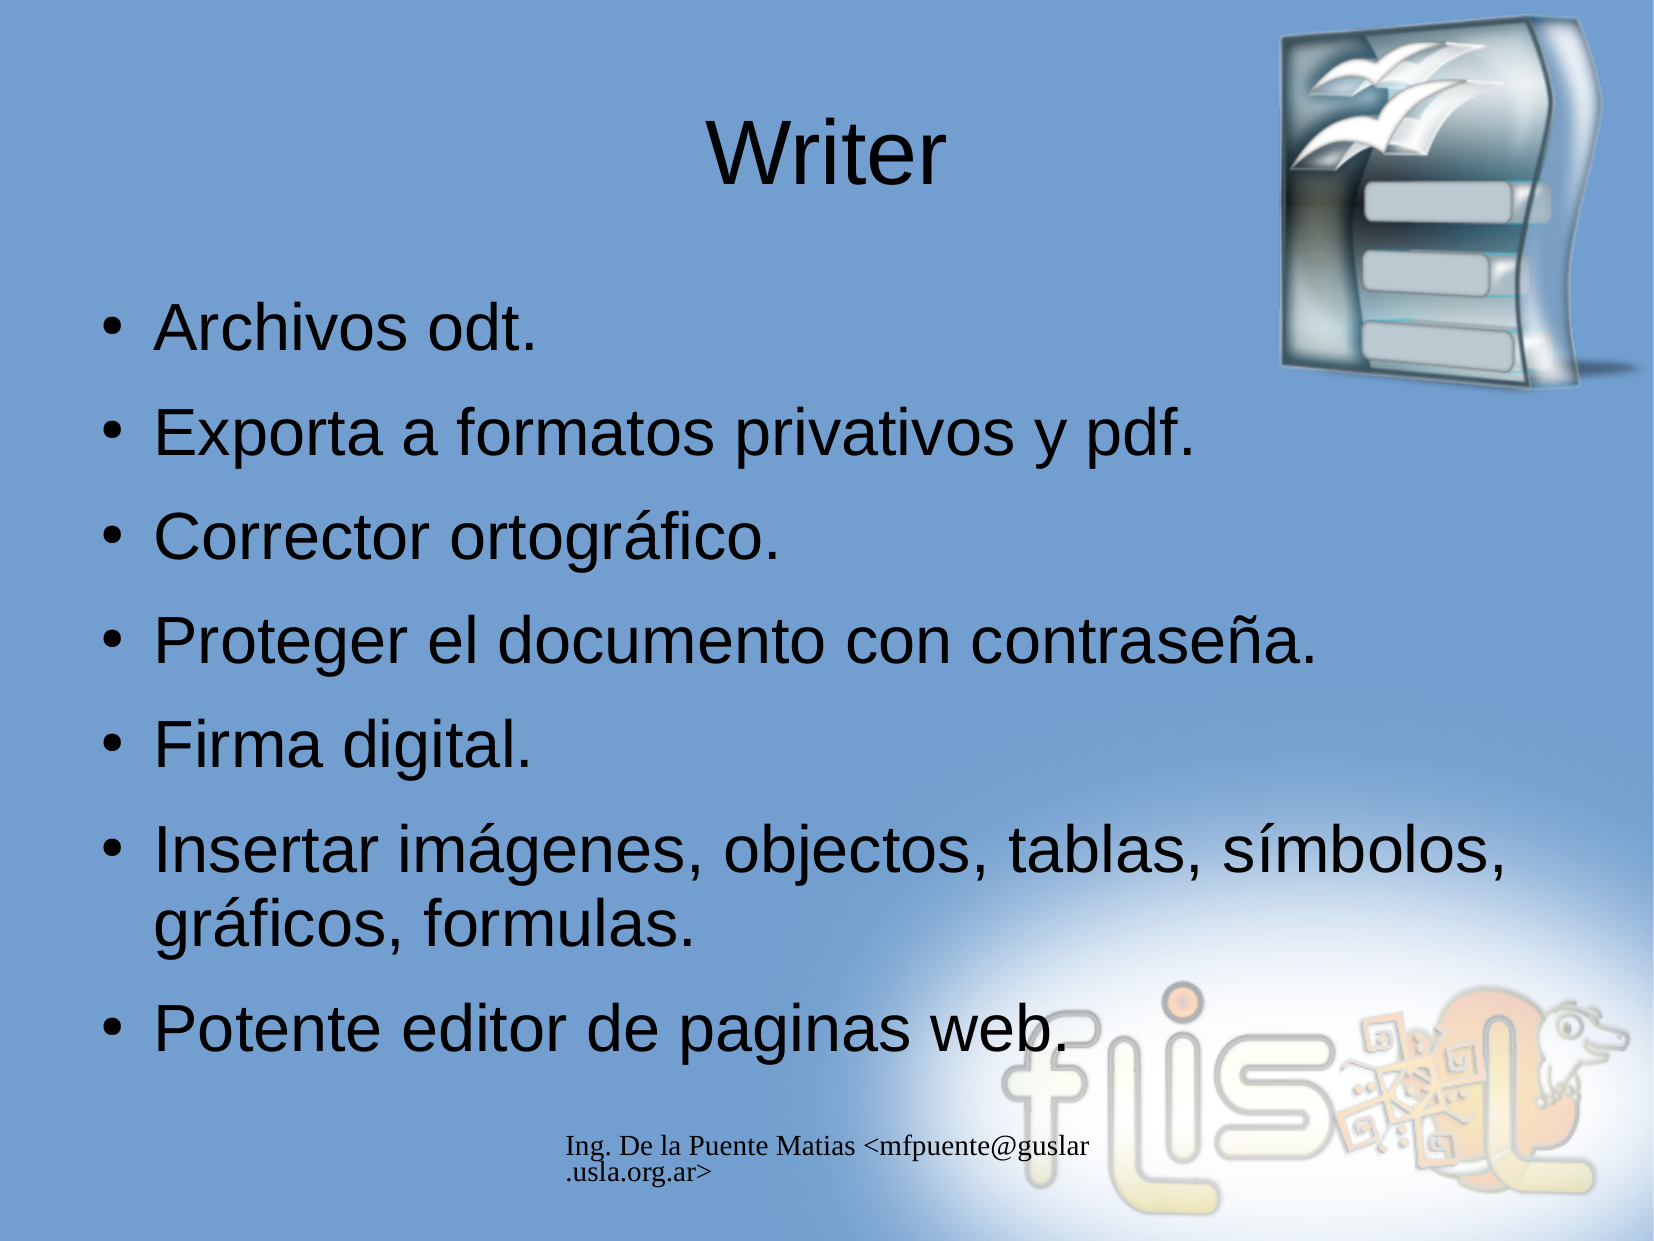

# Writer
Archivos odt.
Exporta a formatos privativos y pdf.
Corrector ortográfico.
Proteger el documento con contraseña.
Firma digital.
Insertar imágenes, objectos, tablas, símbolos, gráficos, formulas.
Potente editor de paginas web.
Ing. De la Puente Matias <mfpuente@guslar.usla.org.ar>